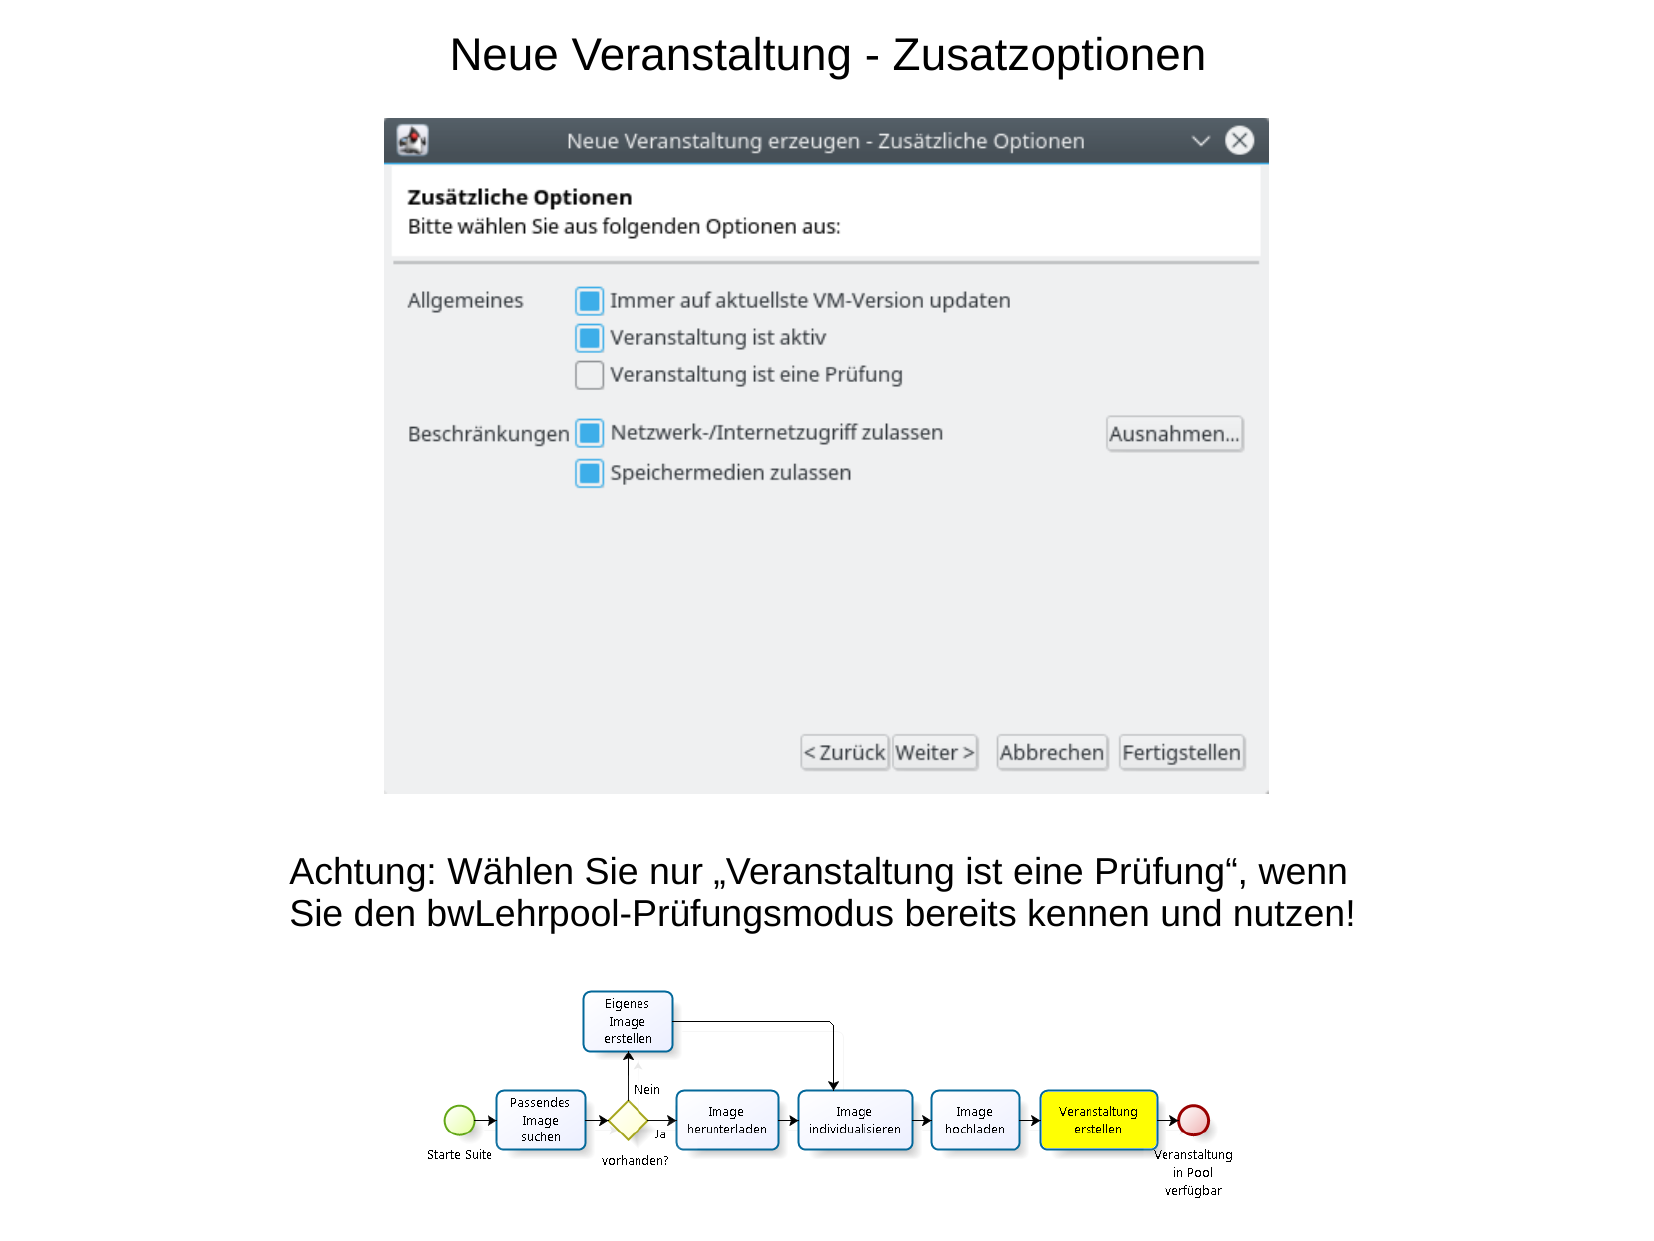

# Neue Veranstaltung - Zusatzoptionen
Achtung: Wählen Sie nur „Veranstaltung ist eine Prüfung“, wenn Sie den bwLehrpool-Prüfungsmodus bereits kennen und nutzen!